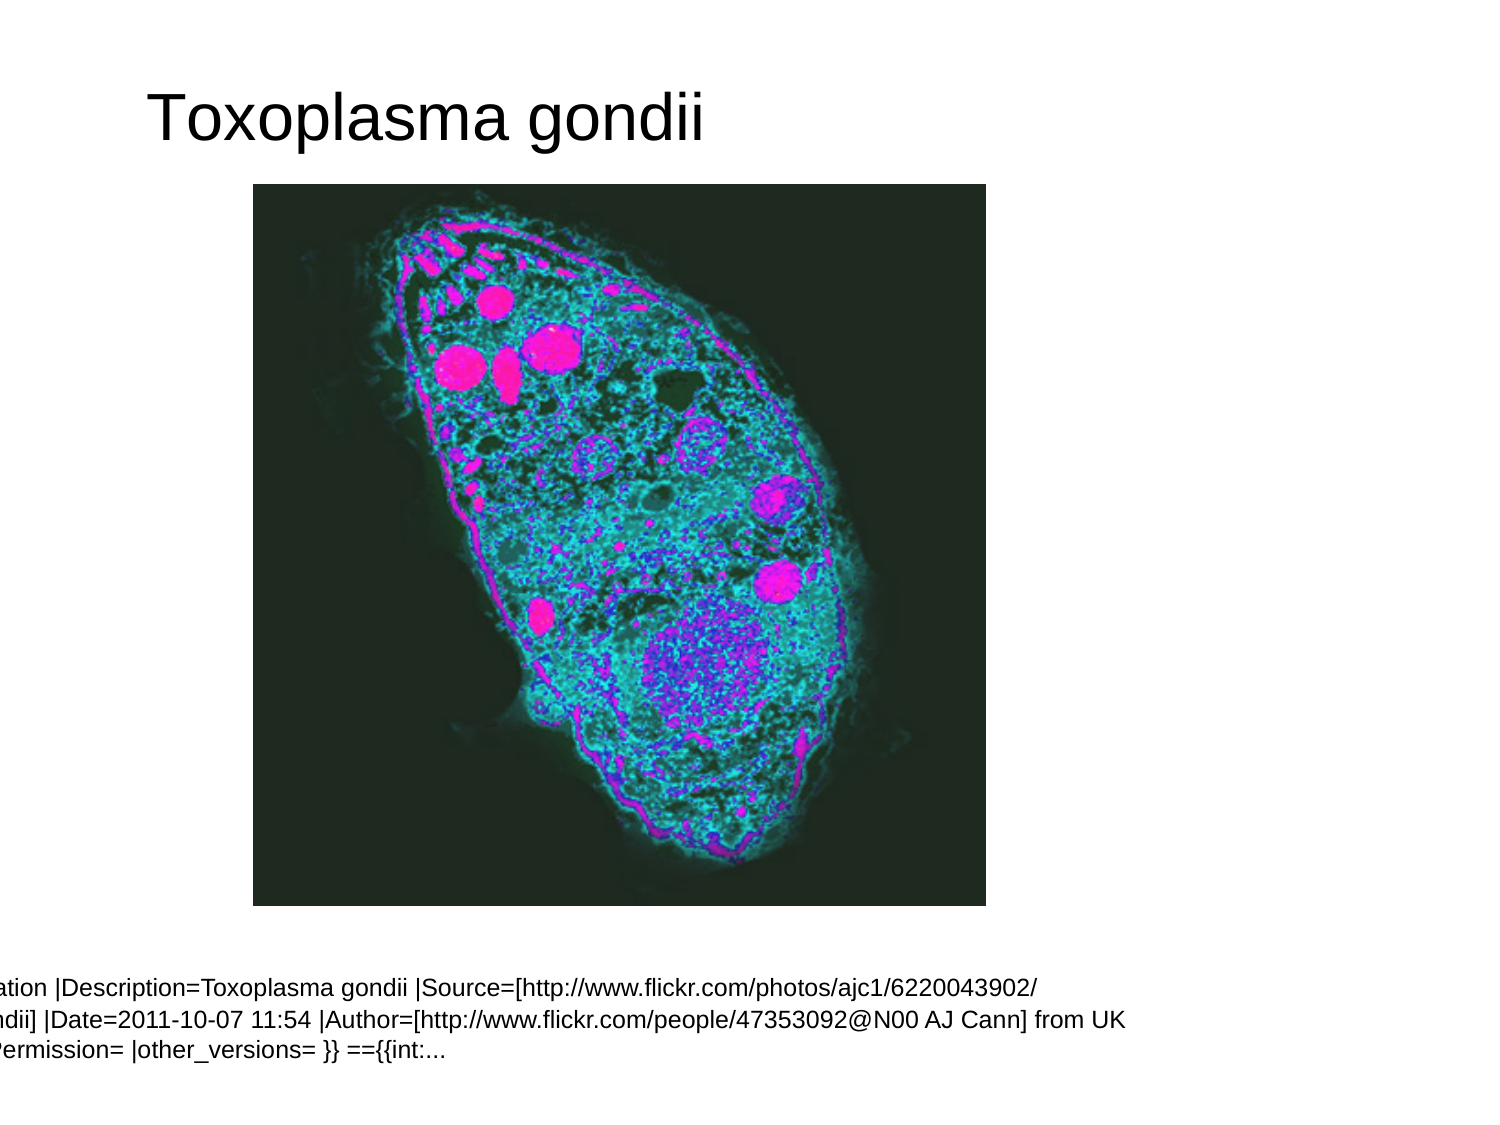

#
Toxoplasma gondii
					{{Information |Description=Toxoplasma gondii |Source=[http://www.flickr.com/photos/ajc1/6220043902/
				Toxoplasma gondii] |Date=2011-10-07 11:54 |Author=[http://www.flickr.com/people/47353092@N00 AJ Cann] from UK
						 |Permission= |other_versions= }} =={{int:...